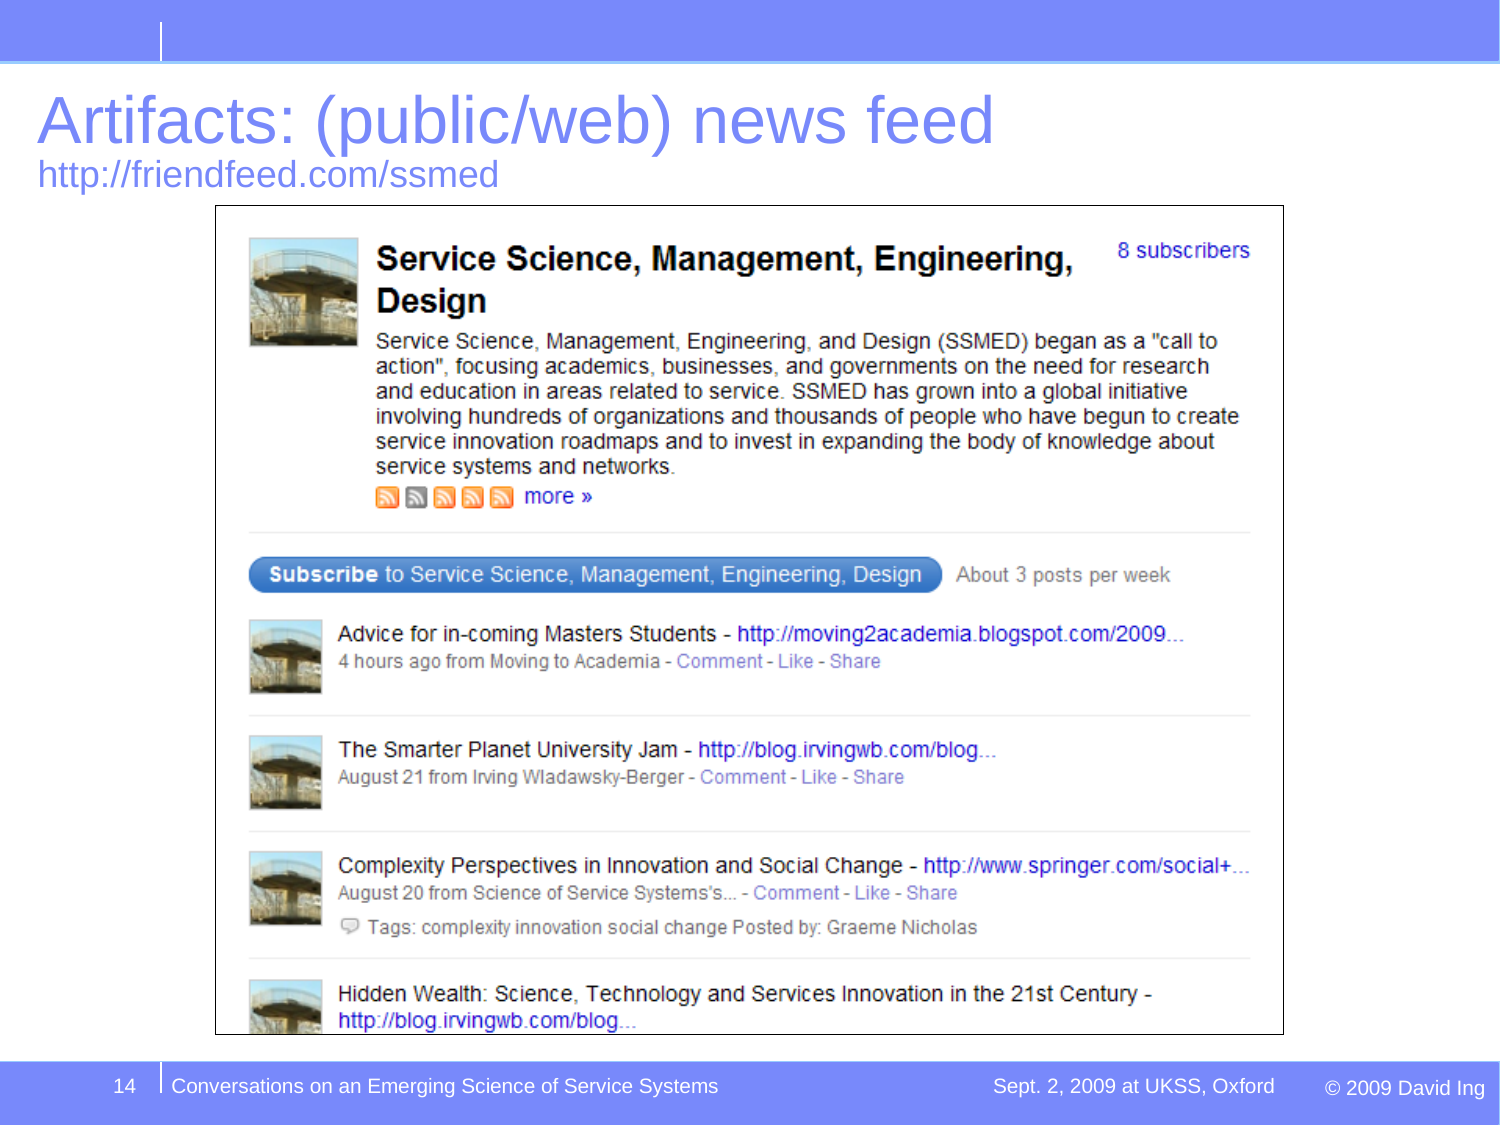

# Artifacts: (public/web) news feed http://friendfeed.com/ssmed
14
Conversations on an Emerging Science of Service Systems
Sept. 2, 2009 at UKSS, Oxford